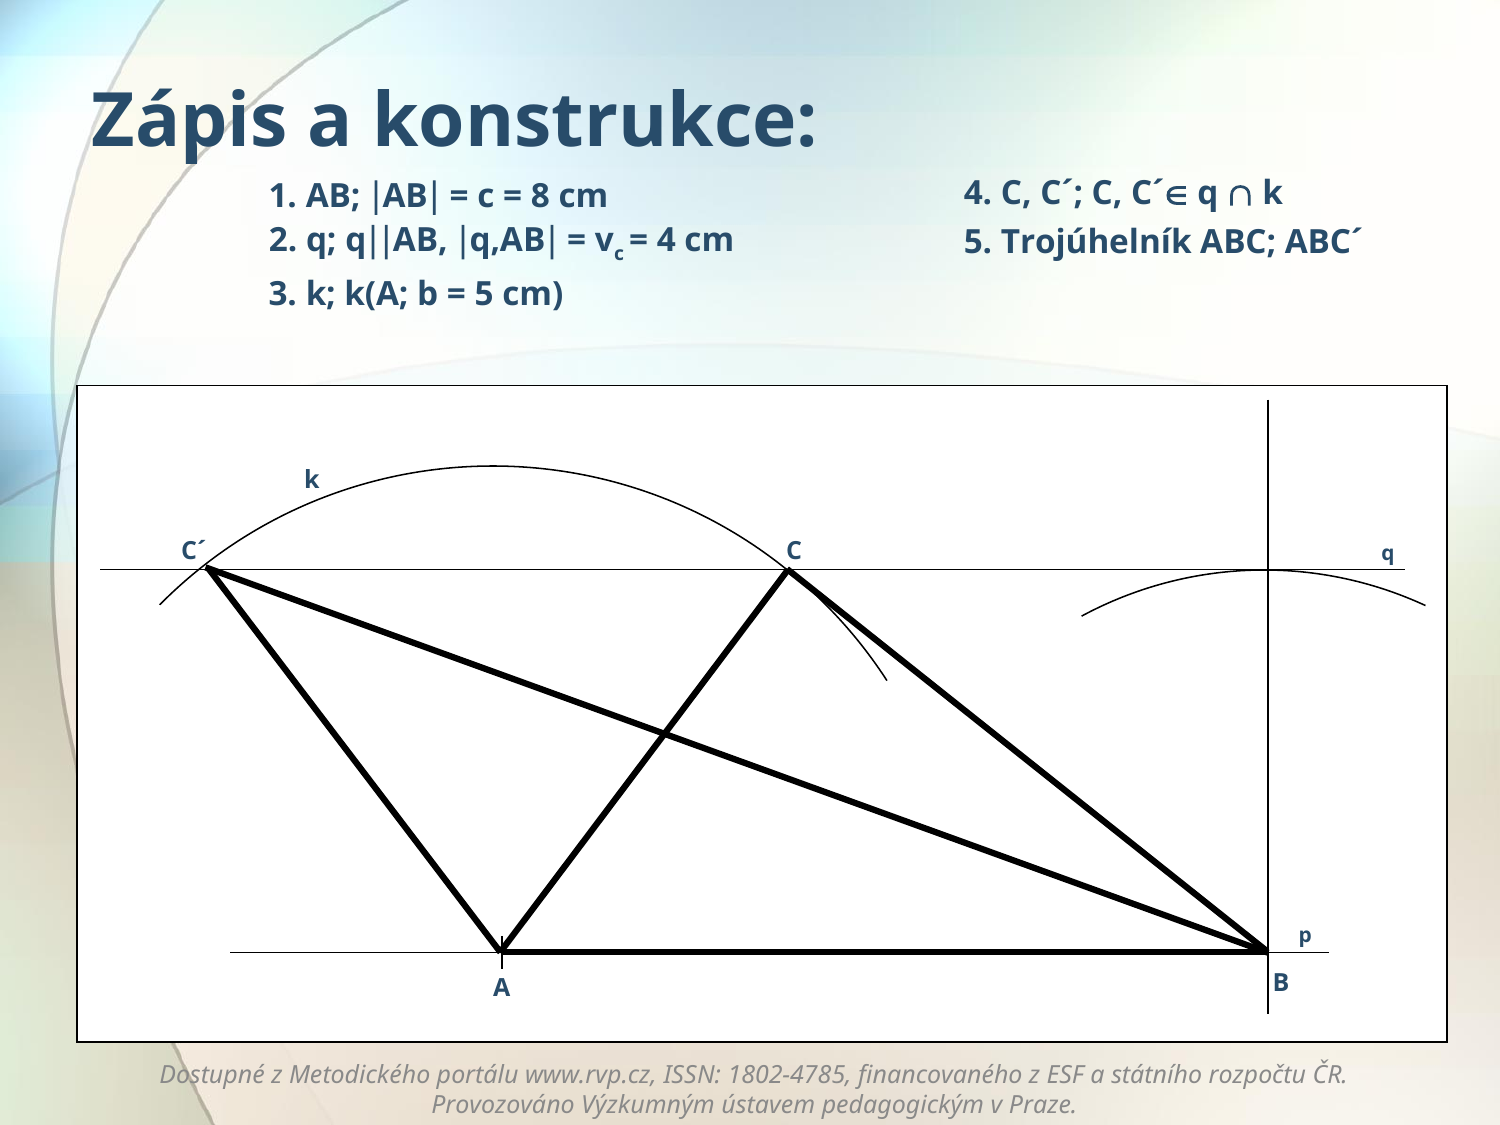

# Zápis a konstrukce:
4. C, C´; C, C´ q  k
1. AB; AB = c = 8 cm
2. q; qAB, q,AB = vc = 4 cm
5. Trojúhelník ABC; ABC´
3. k; k(A; b = 5 cm)
k
C´
C
q
p
B
A